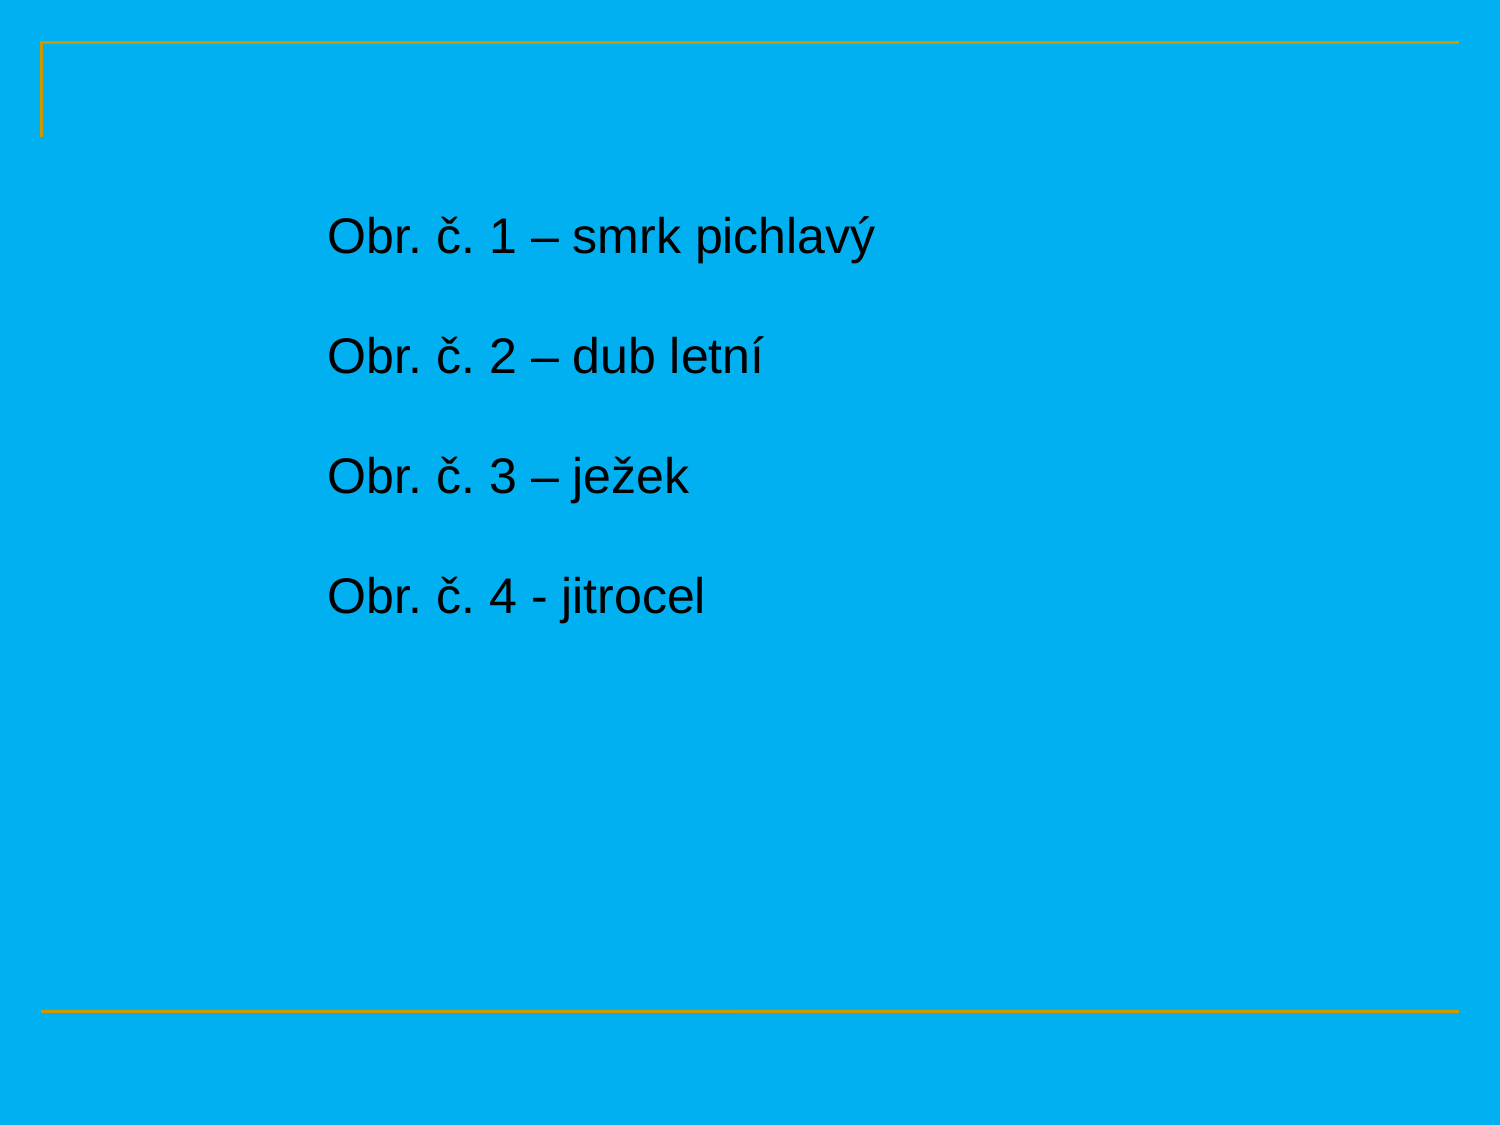

Obr. č. 1 – smrk pichlavý
Obr. č. 2 – dub letní
Obr. č. 3 – ježek
Obr. č. 4 - jitrocel